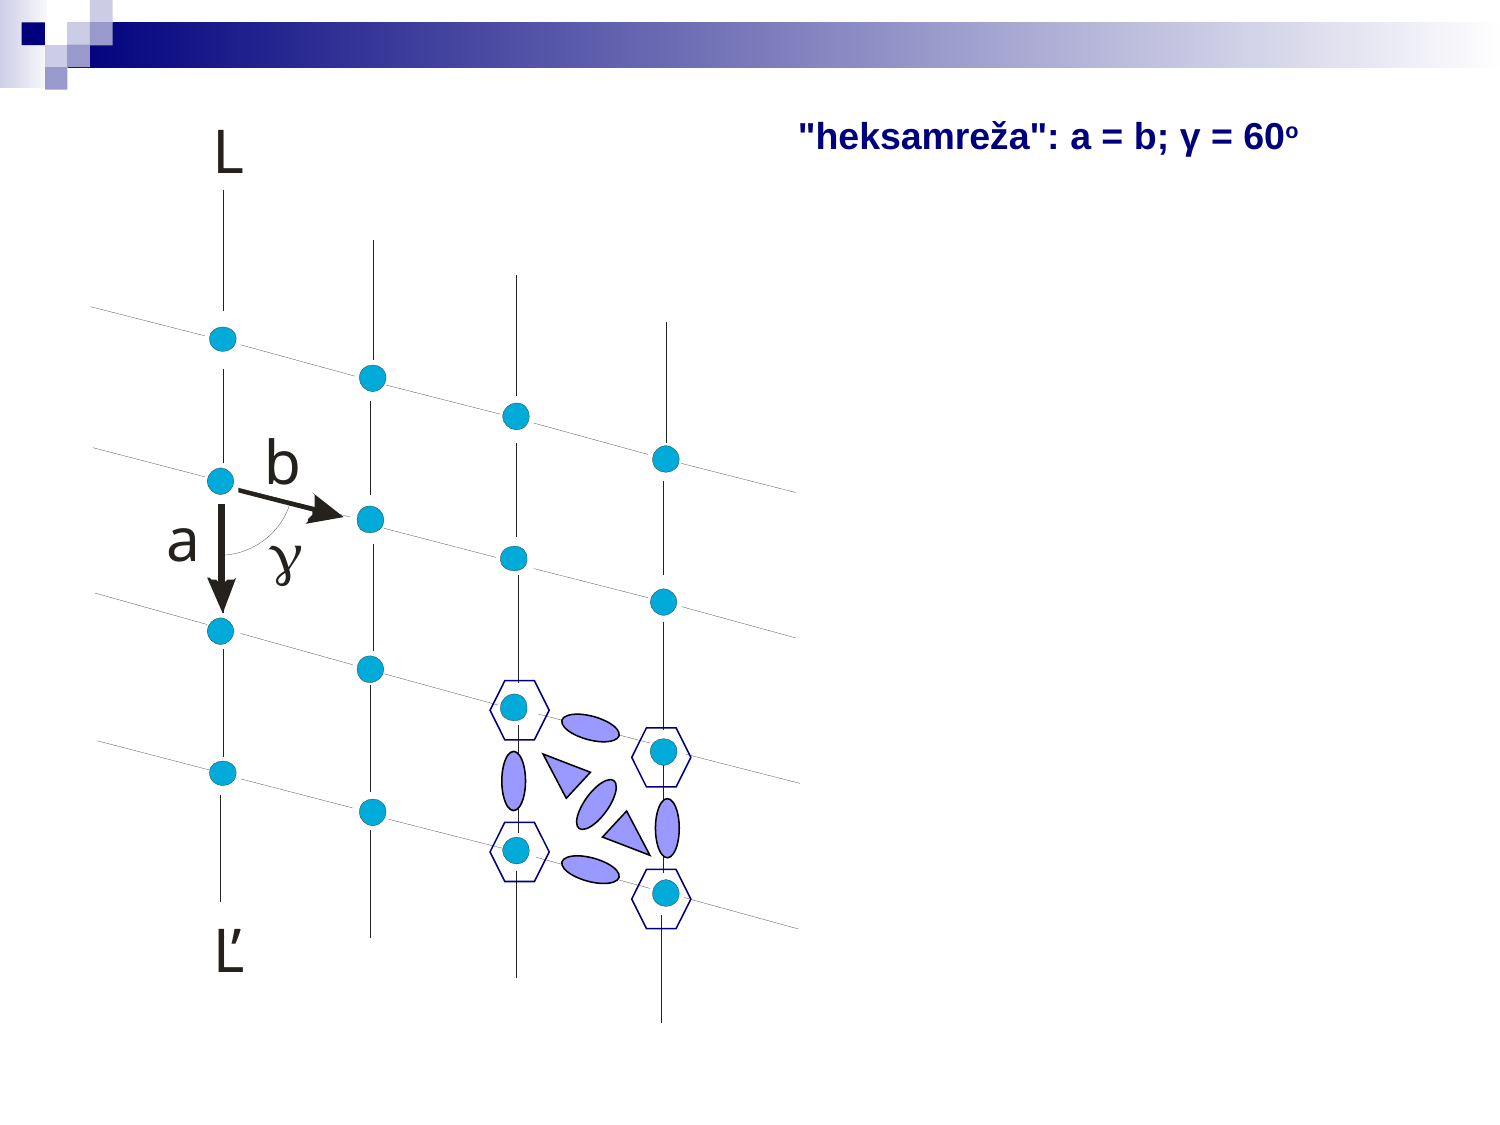

"heksamreža": a = b; γ = 60o